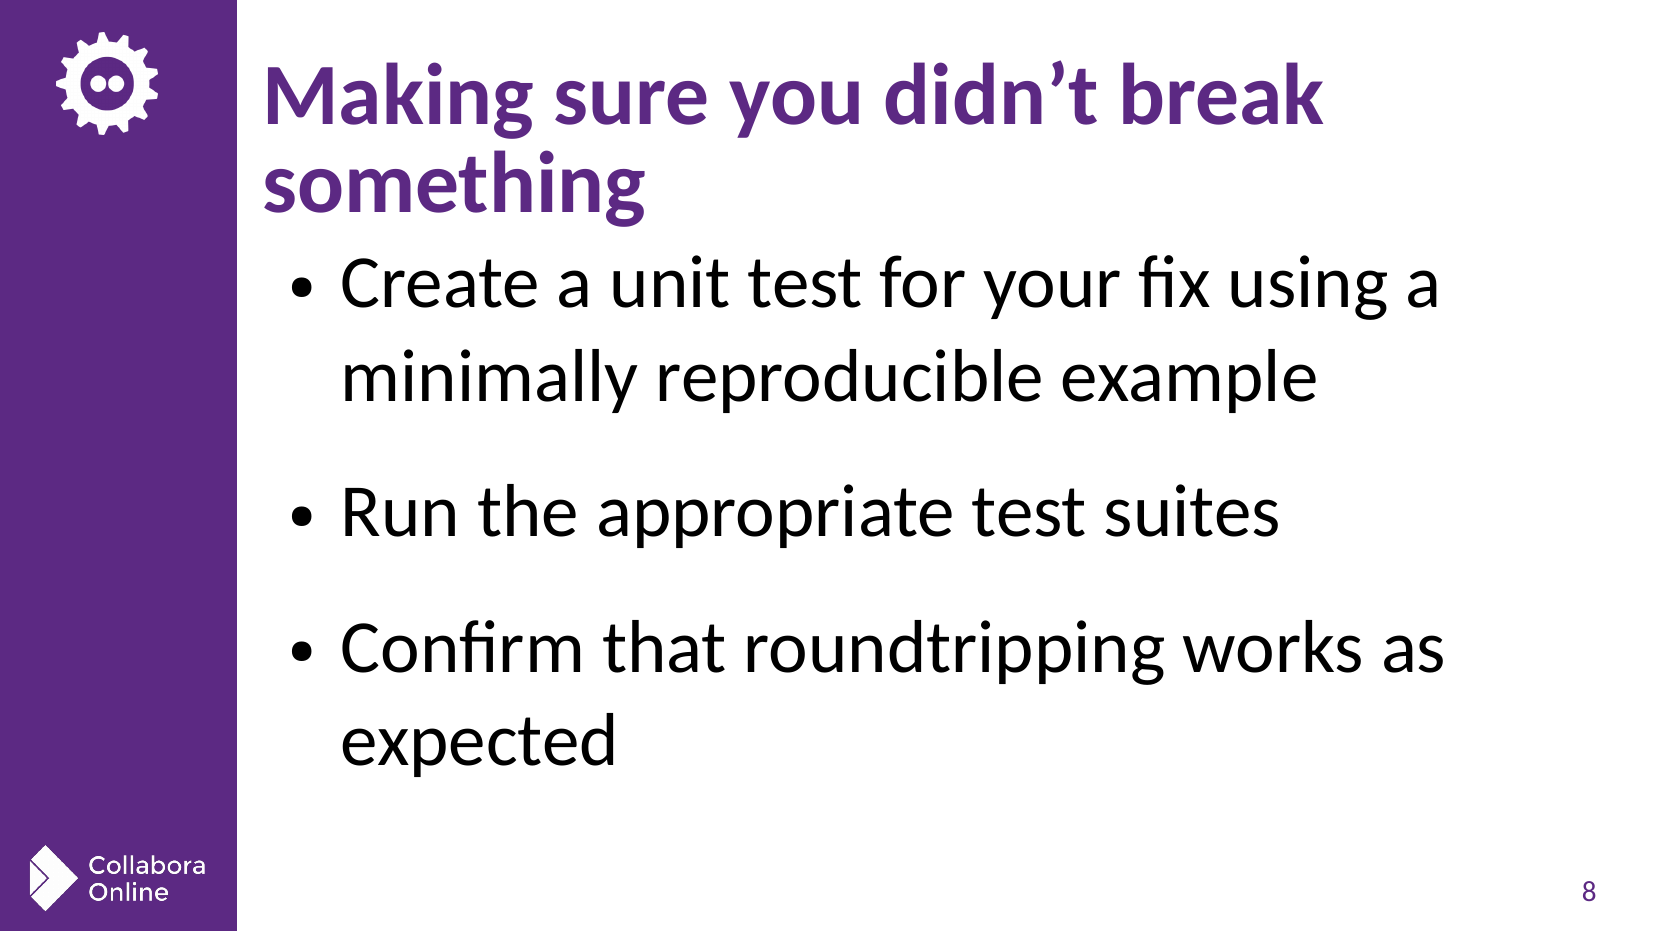

# Making sure you didn’t break something
Create a unit test for your fix using a minimally reproducible example
Run the appropriate test suites
Confirm that roundtripping works as expected
8